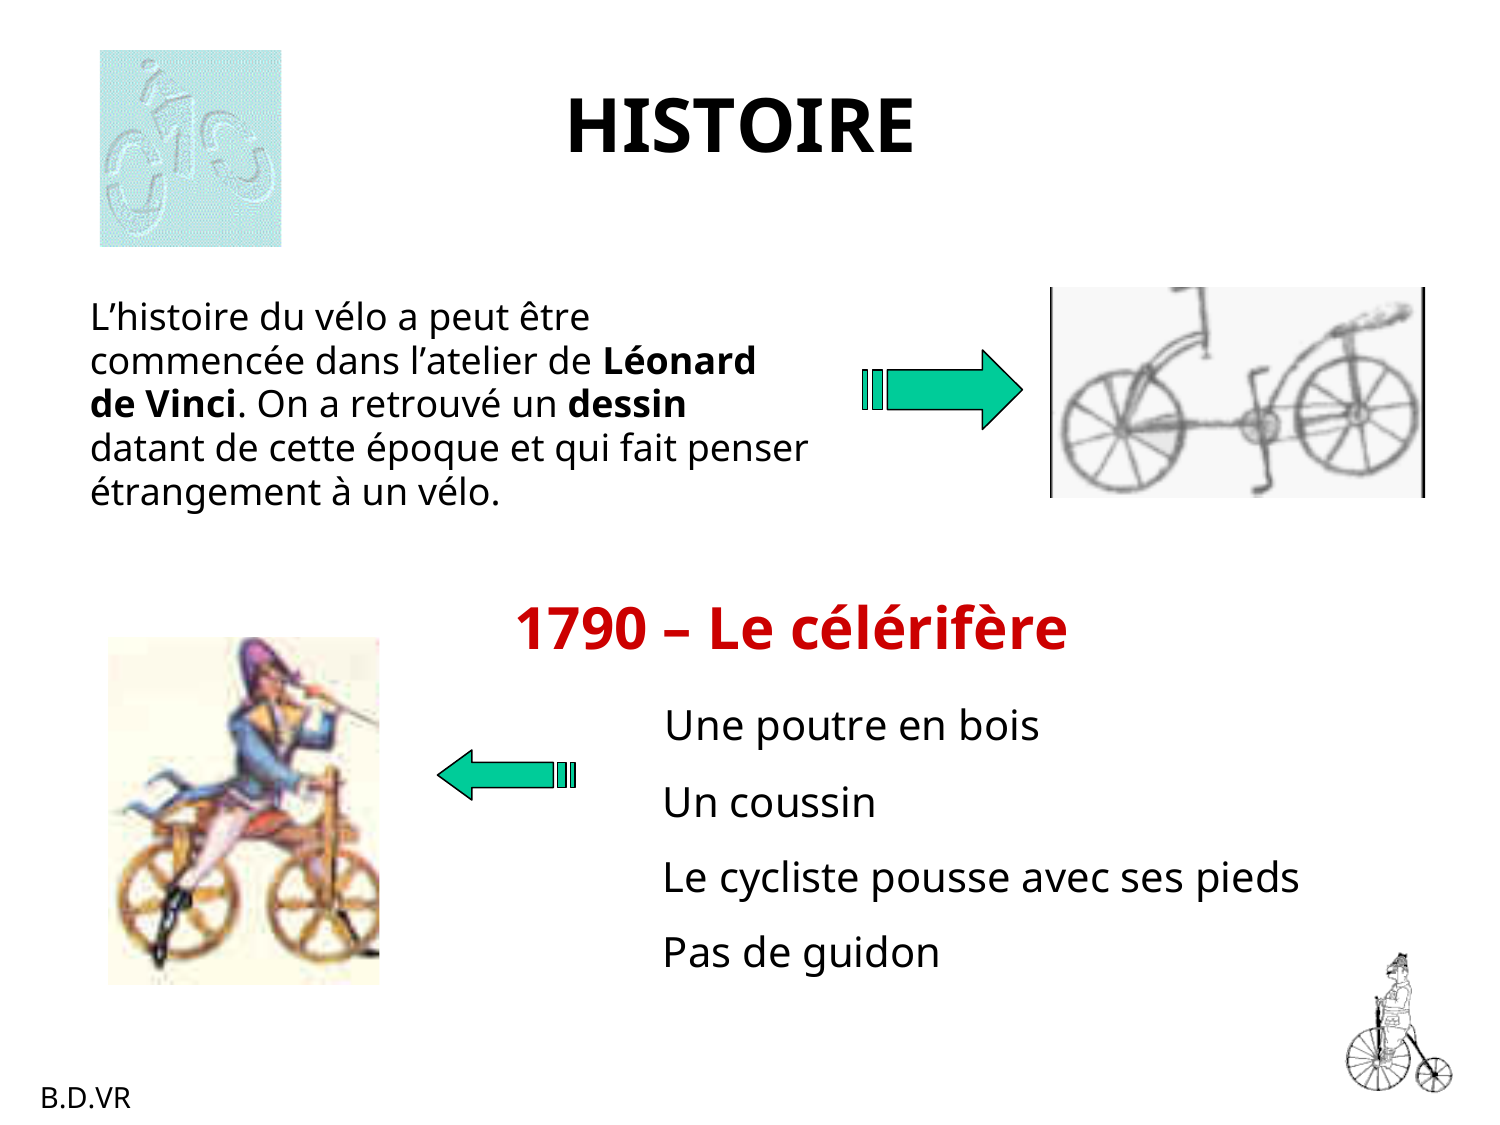

HISTOIRE
L’histoire du vélo a peut être commencée dans l’atelier de Léonard de Vinci. On a retrouvé un dessin datant de cette époque et qui fait penser étrangement à un vélo.
1790 – Le célérifère
 Une poutre en bois
 Un coussin
 Le cycliste pousse avec ses pieds
 Pas de guidon
B.D.VR